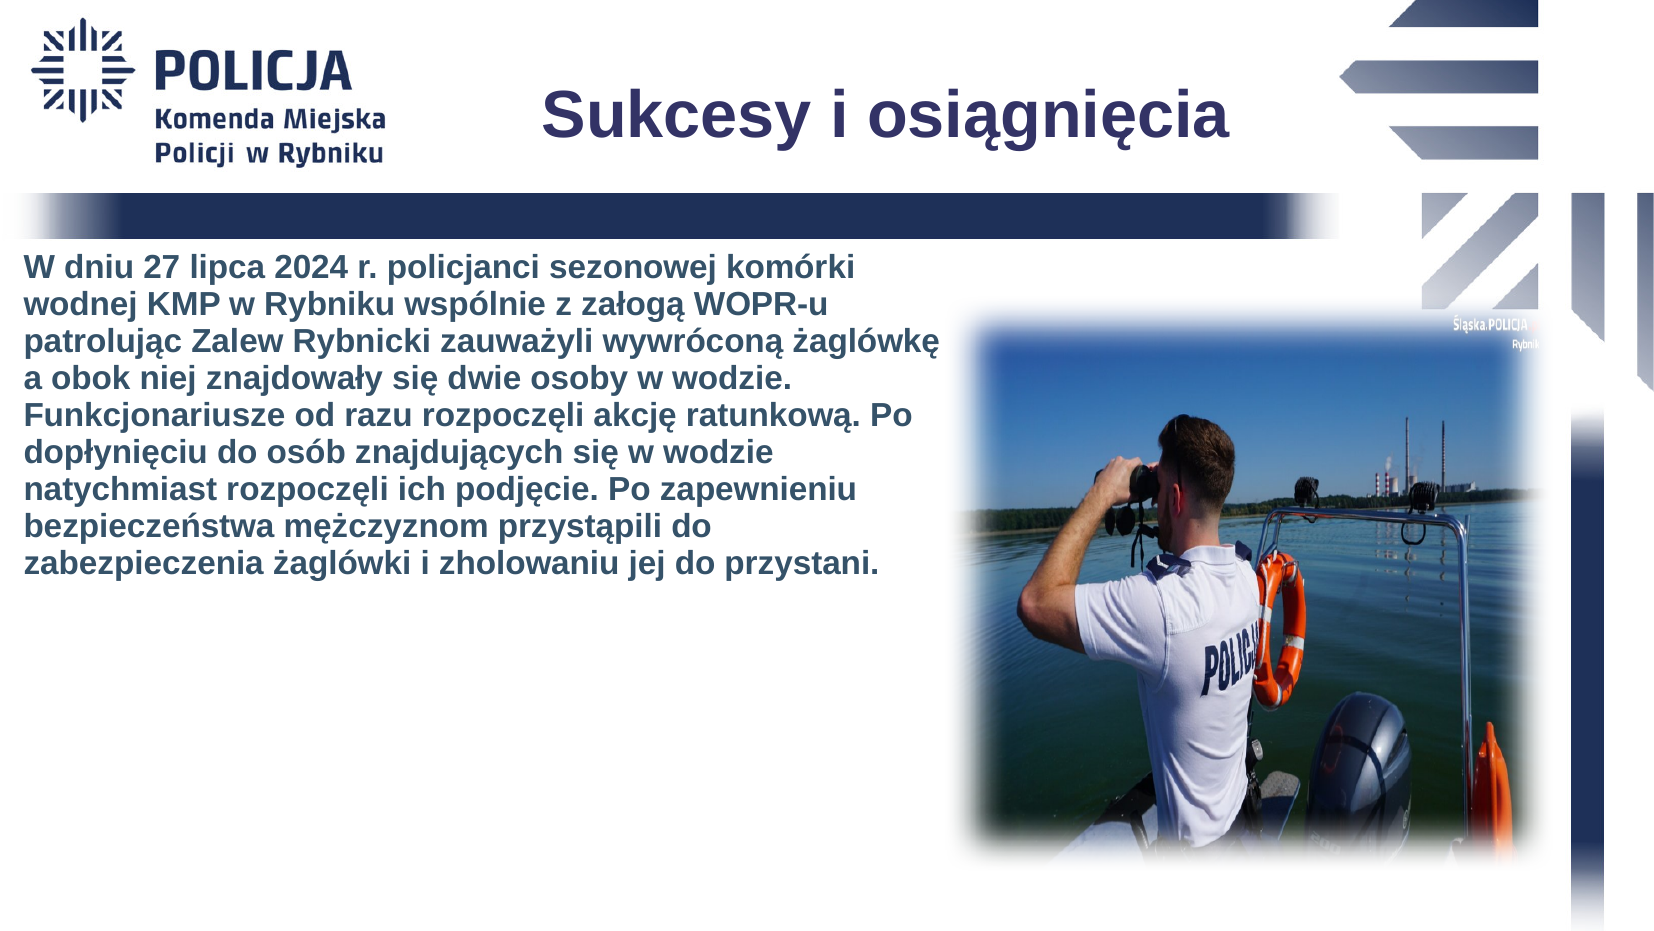

# Sukcesy i osiągnięcia
W dniu 27 lipca 2024 r. policjanci sezonowej komórki wodnej KMP w Rybniku wspólnie z załogą WOPR-u patrolując Zalew Rybnicki zauważyli wywróconą żaglówkę a obok niej znajdowały się dwie osoby w wodzie. Funkcjonariusze od razu rozpoczęli akcję ratunkową. Po dopłynięciu do osób znajdujących się w wodzie natychmiast rozpoczęli ich podjęcie. Po zapewnieniu bezpieczeństwa mężczyznom przystąpili do zabezpieczenia żaglówki i zholowaniu jej do przystani.